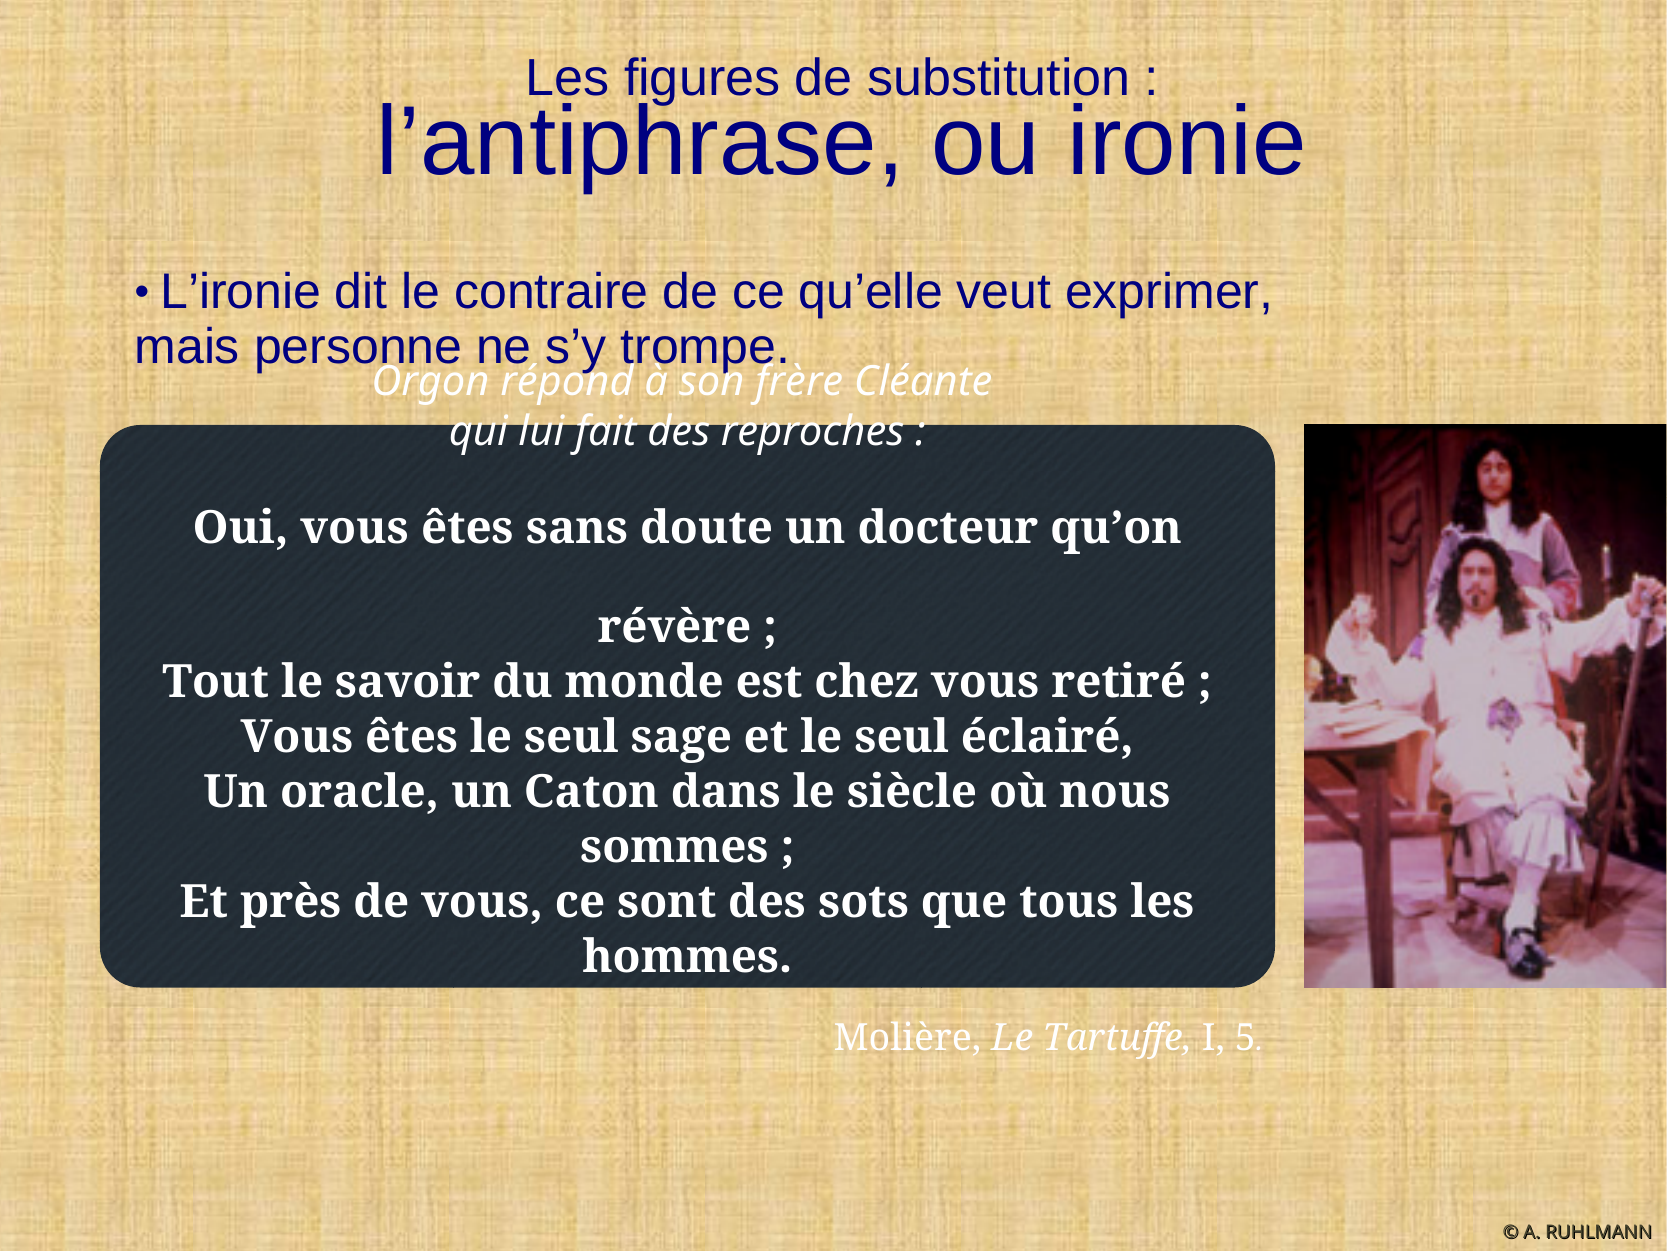

# Les figures de substitution : l’antiphrase, ou ironie
 L’ironie dit le contraire de ce qu’elle veut exprimer,
mais personne ne s’y trompe.
Orgon répond à son frère Cléante
qui lui fait des reproches :
Oui, vous êtes sans doute un docteur qu’on révère ;
Tout le savoir du monde est chez vous retiré ;
Vous êtes le seul sage et le seul éclairé,
Un oracle, un Caton dans le siècle où nous sommes ;
Et près de vous, ce sont des sots que tous les hommes.
Molière, Le Tartuffe, I, 5.
© A. RUHLMANN